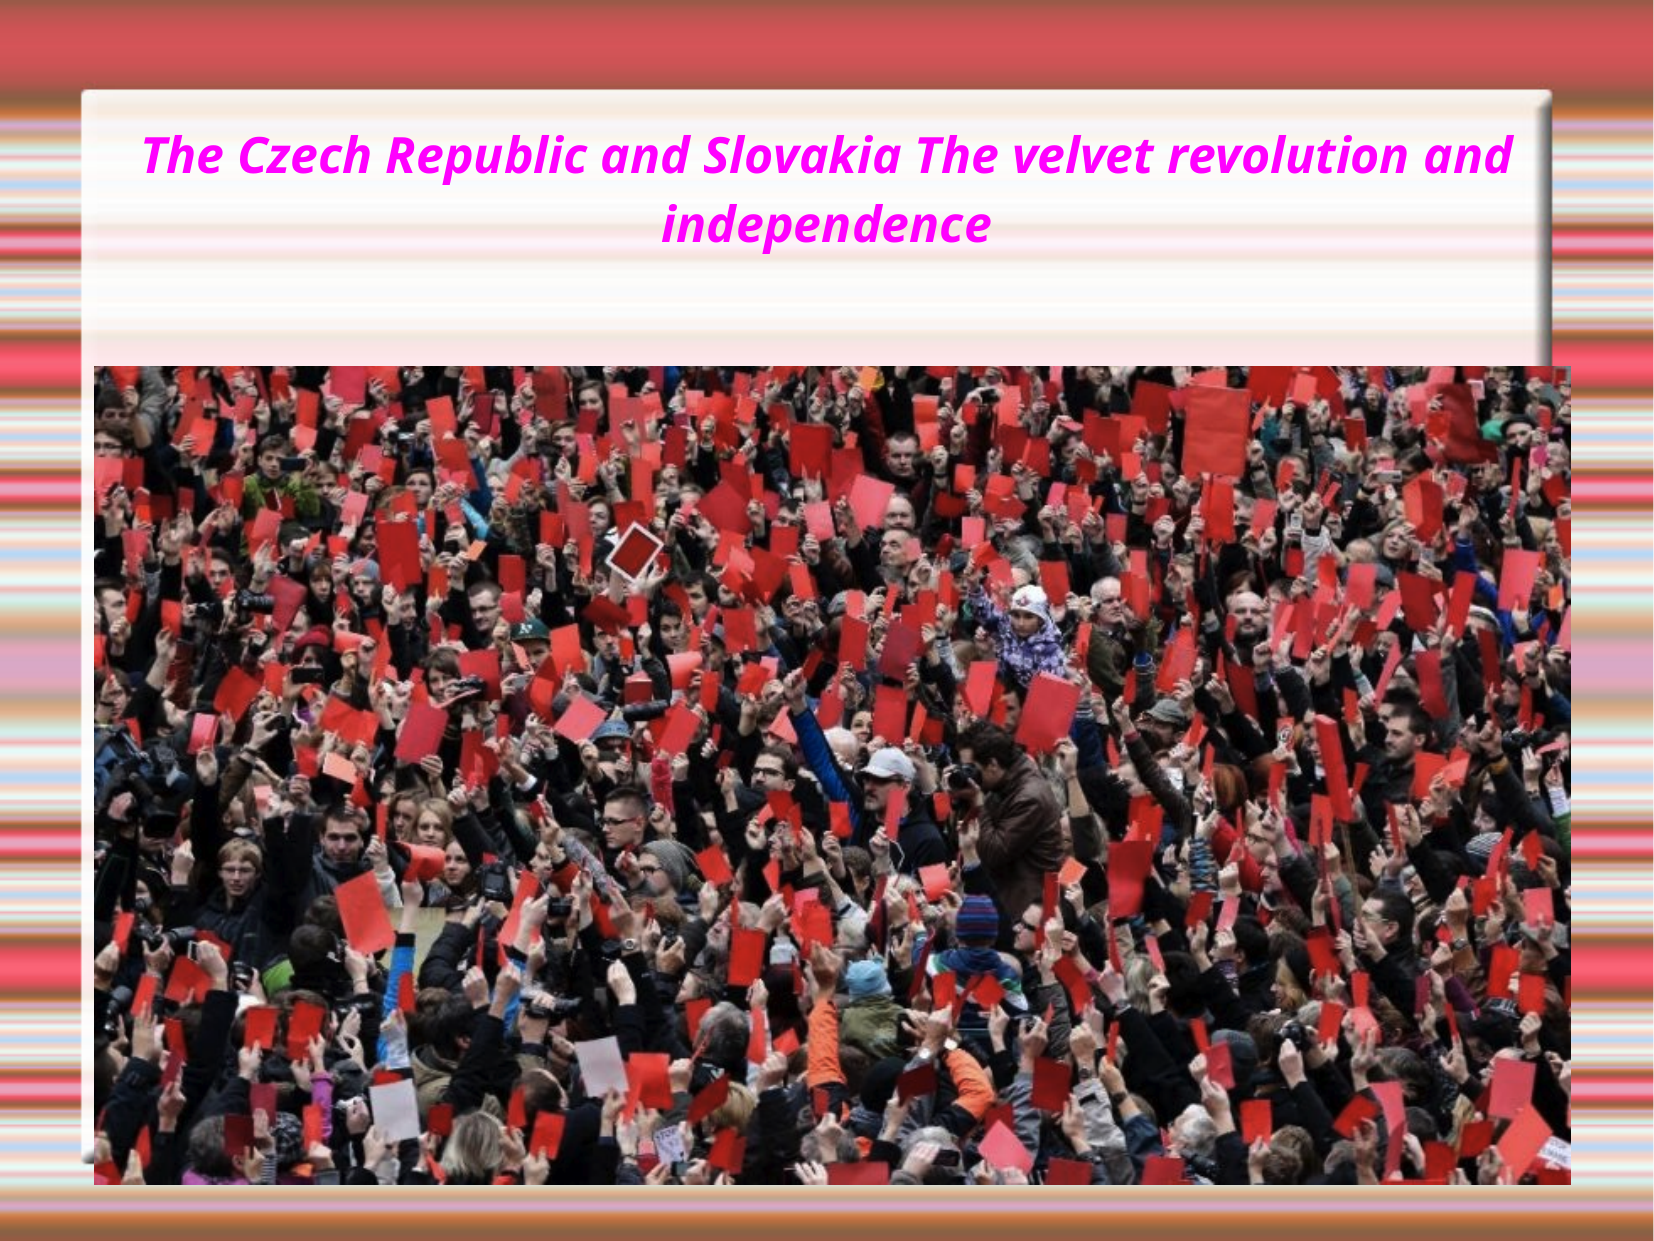

# The Czech Republic and Slovakia The velvet revolution and independence